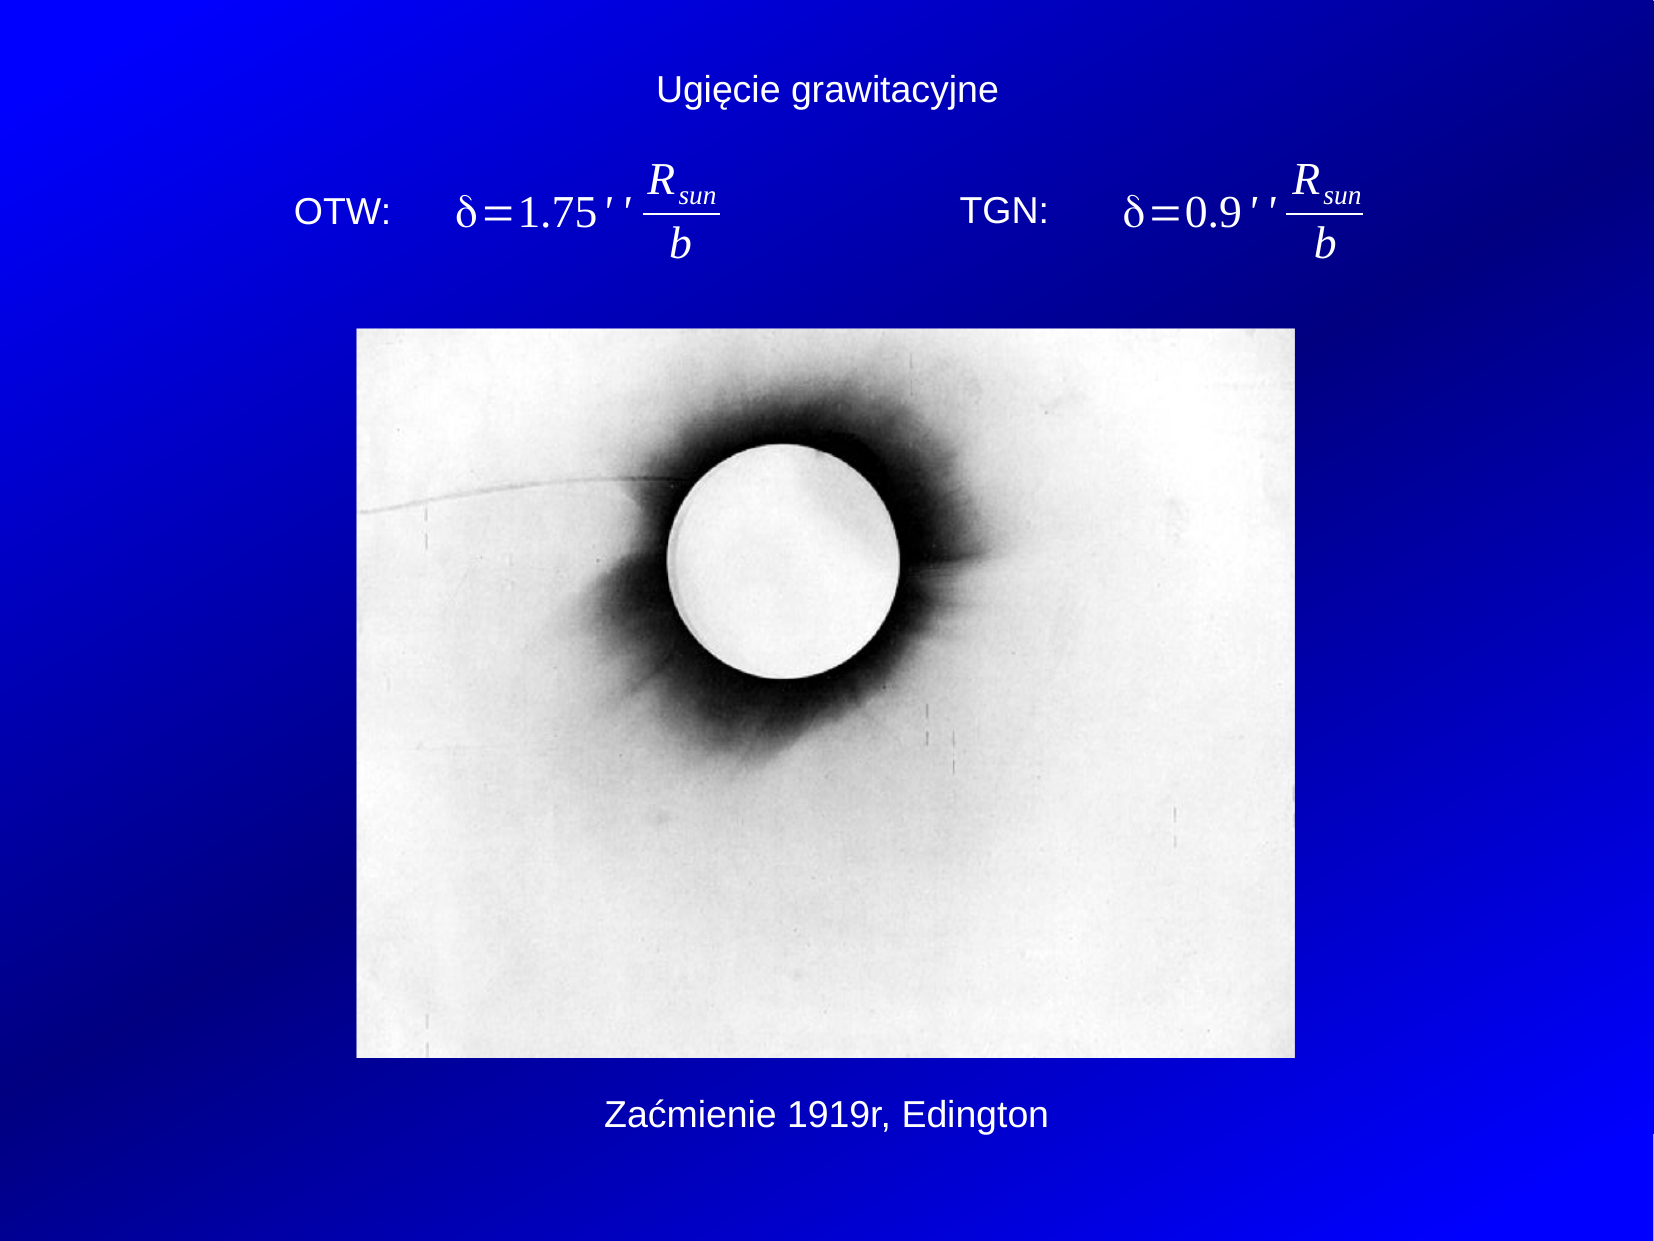

Ugięcie grawitacyjne
TGN:
OTW:
Zaćmienie 1919r, Edington